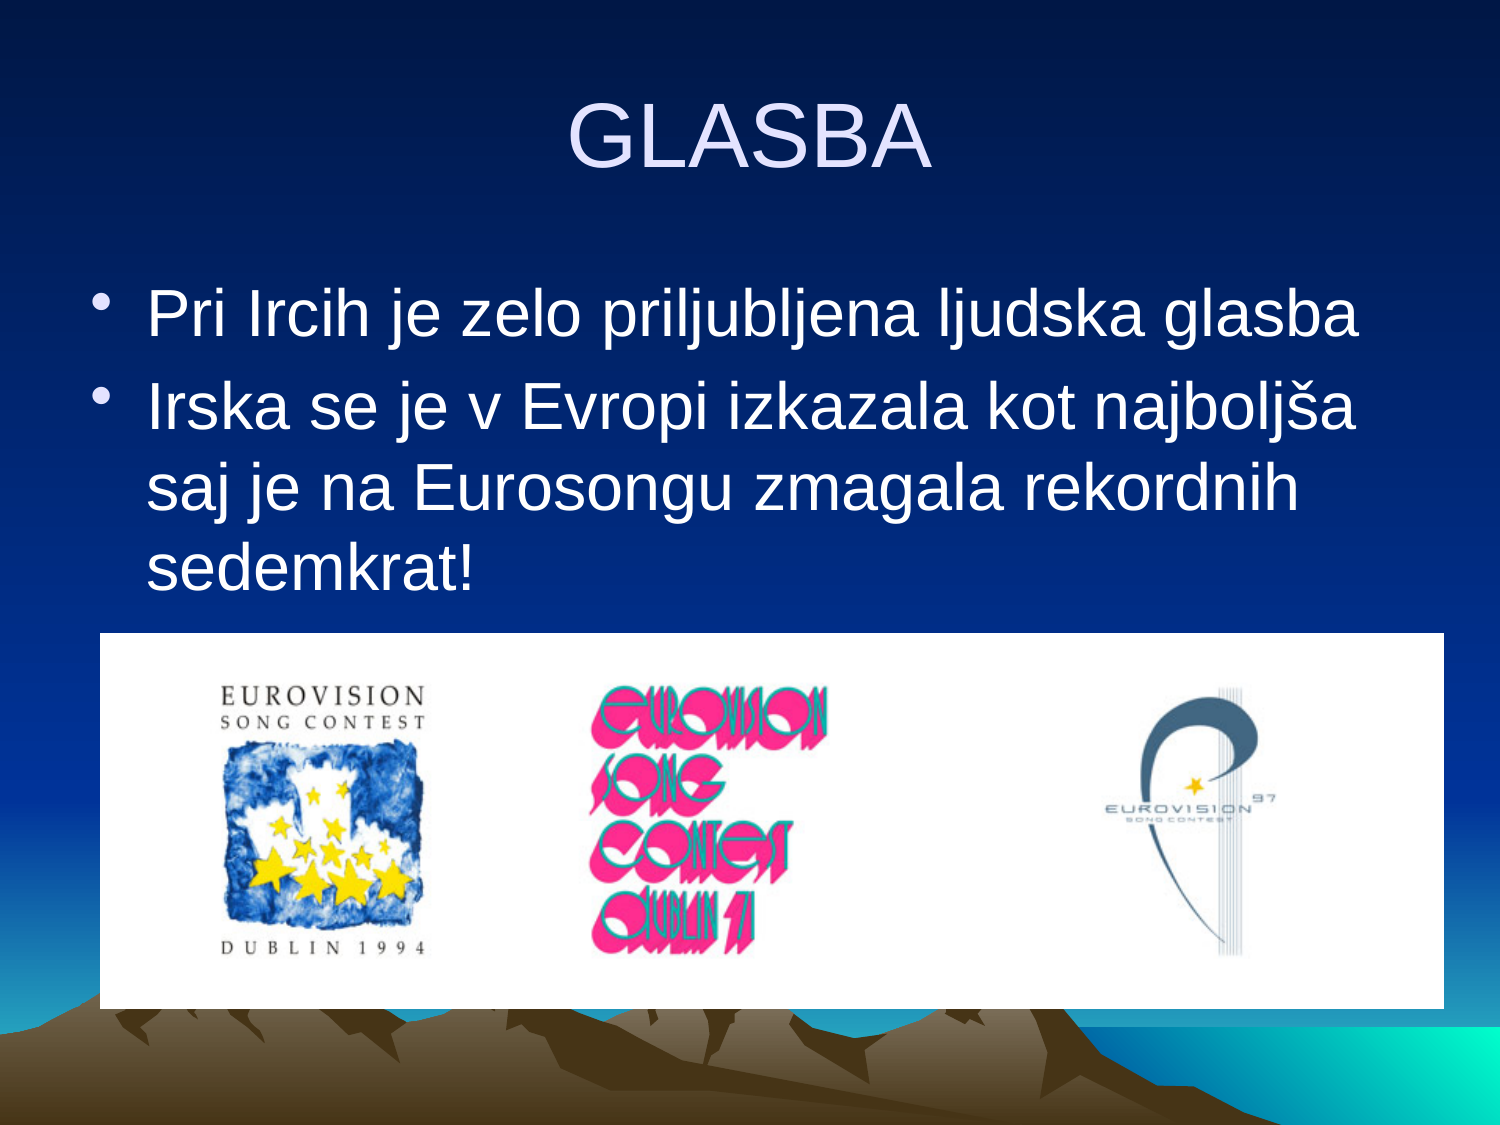

# GLASBA
Pri Ircih je zelo priljubljena ljudska glasba
Irska se je v Evropi izkazala kot najboljša saj je na Eurosongu zmagala rekordnih sedemkrat!